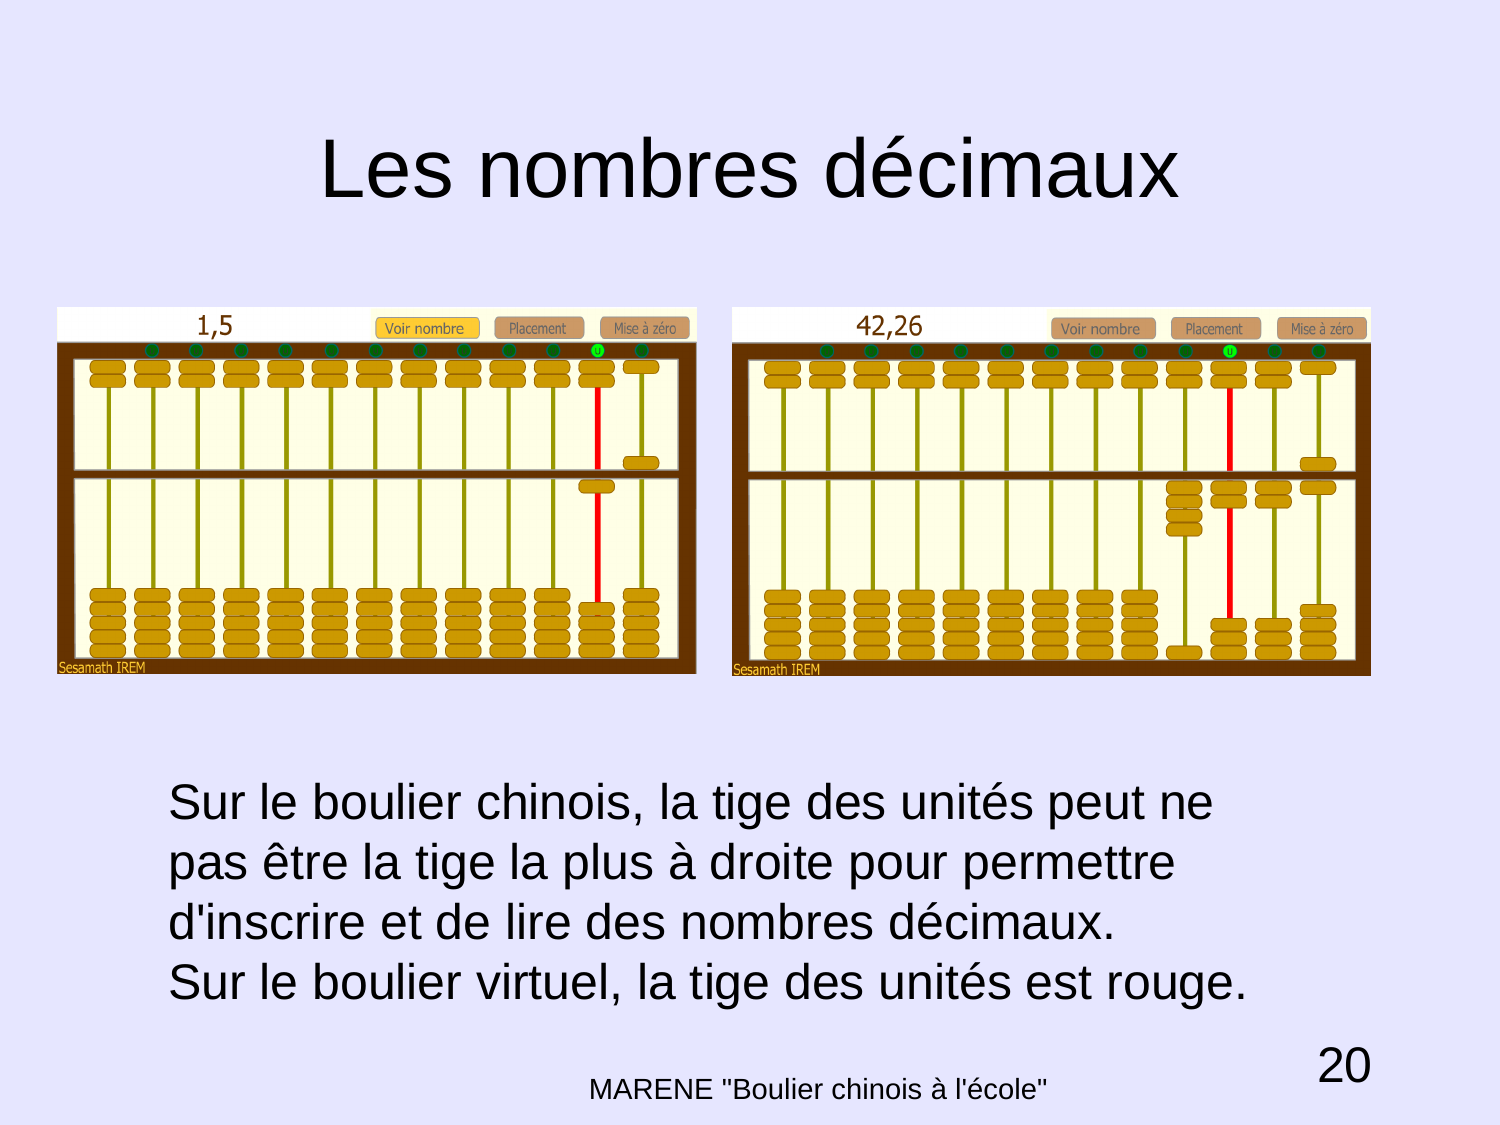

# Les nombres décimaux
Sur le boulier chinois, la tige des unités peut ne pas être la tige la plus à droite pour permettre d'inscrire et de lire des nombres décimaux.
Sur le boulier virtuel, la tige des unités est rouge.
20